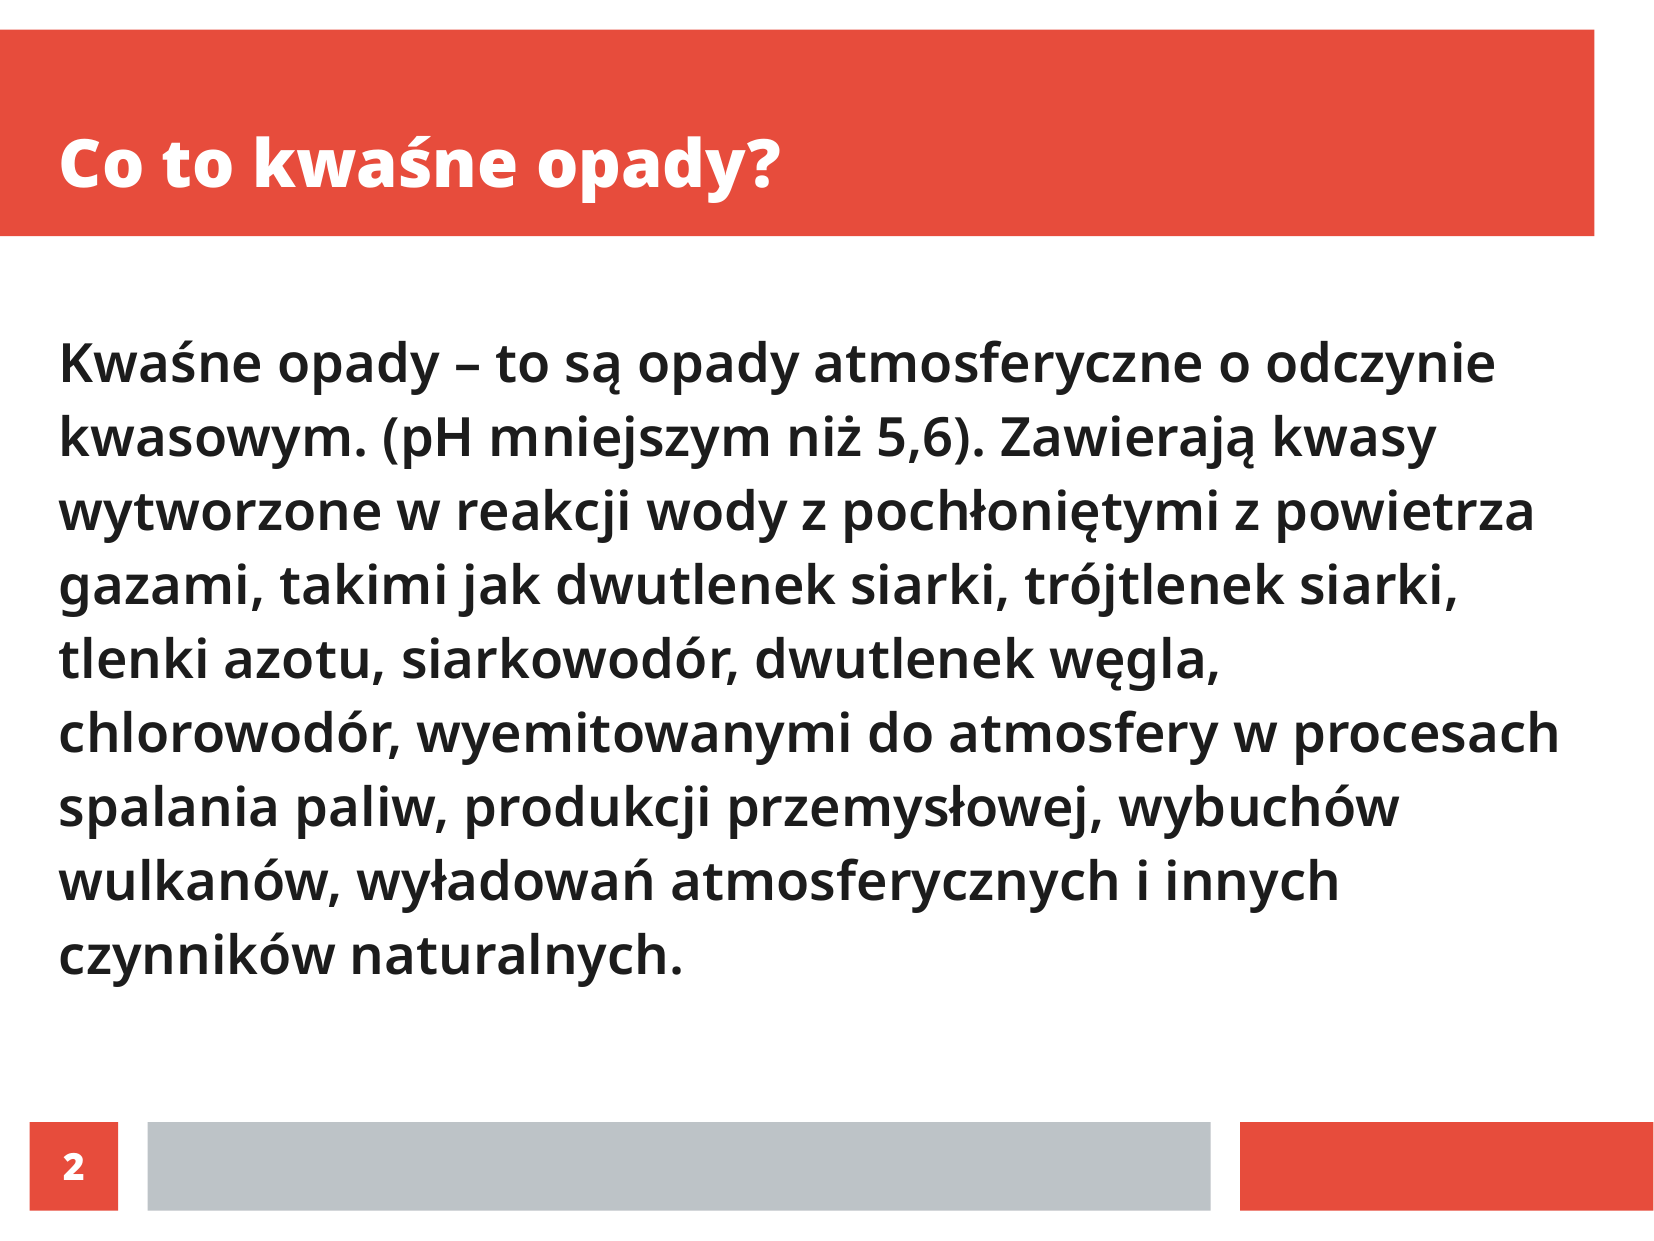

# Co to kwaśne opady?
Kwaśne opady – to są opady atmosferyczne o odczynie kwasowym. (pH mniejszym niż 5,6). Zawierają kwasy wytworzone w reakcji wody z pochłoniętymi z powietrza gazami, takimi jak dwutlenek siarki, trójtlenek siarki, tlenki azotu, siarkowodór, dwutlenek węgla, chlorowodór, wyemitowanymi do atmosfery w procesach spalania paliw, produkcji przemysłowej, wybuchów wulkanów, wyładowań atmosferycznych i innych czynników naturalnych.
2